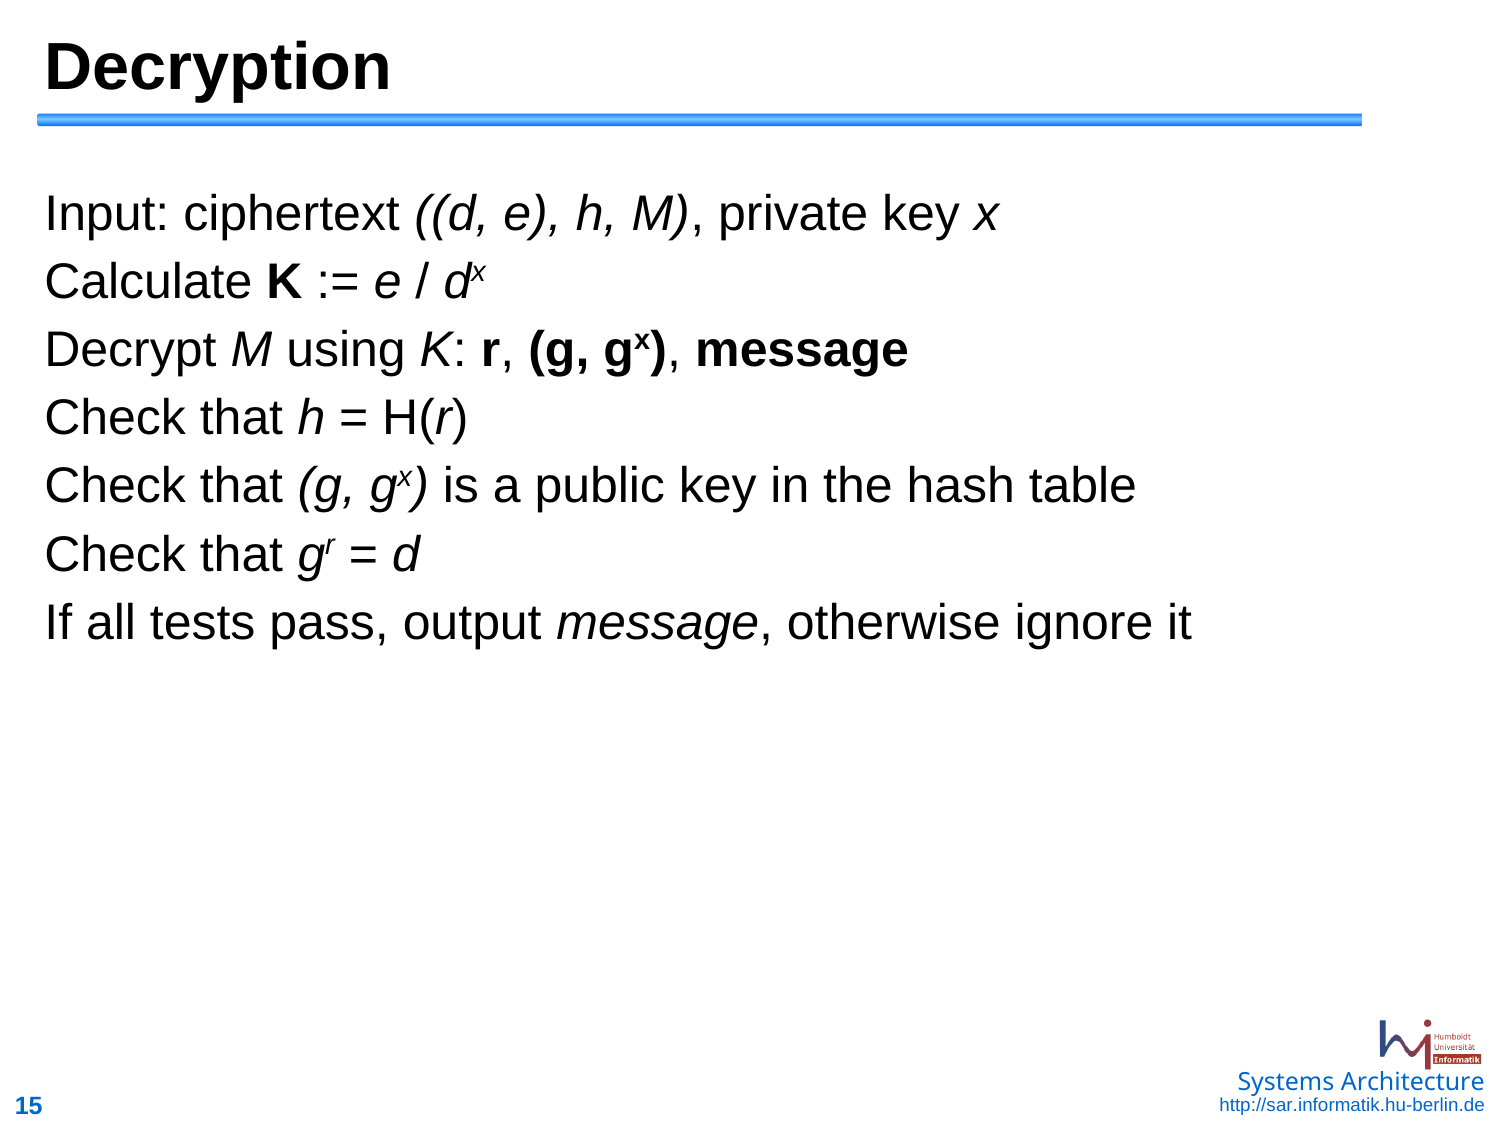

# Decryption
Input: ciphertext ((d, e), h, M), private key x
Calculate K := e / dx
Decrypt M using K: r, (g, gx), message
Check that h = H(r)
Check that (g, gx) is a public key in the hash table
Check that gr = d
If all tests pass, output message, otherwise ignore it